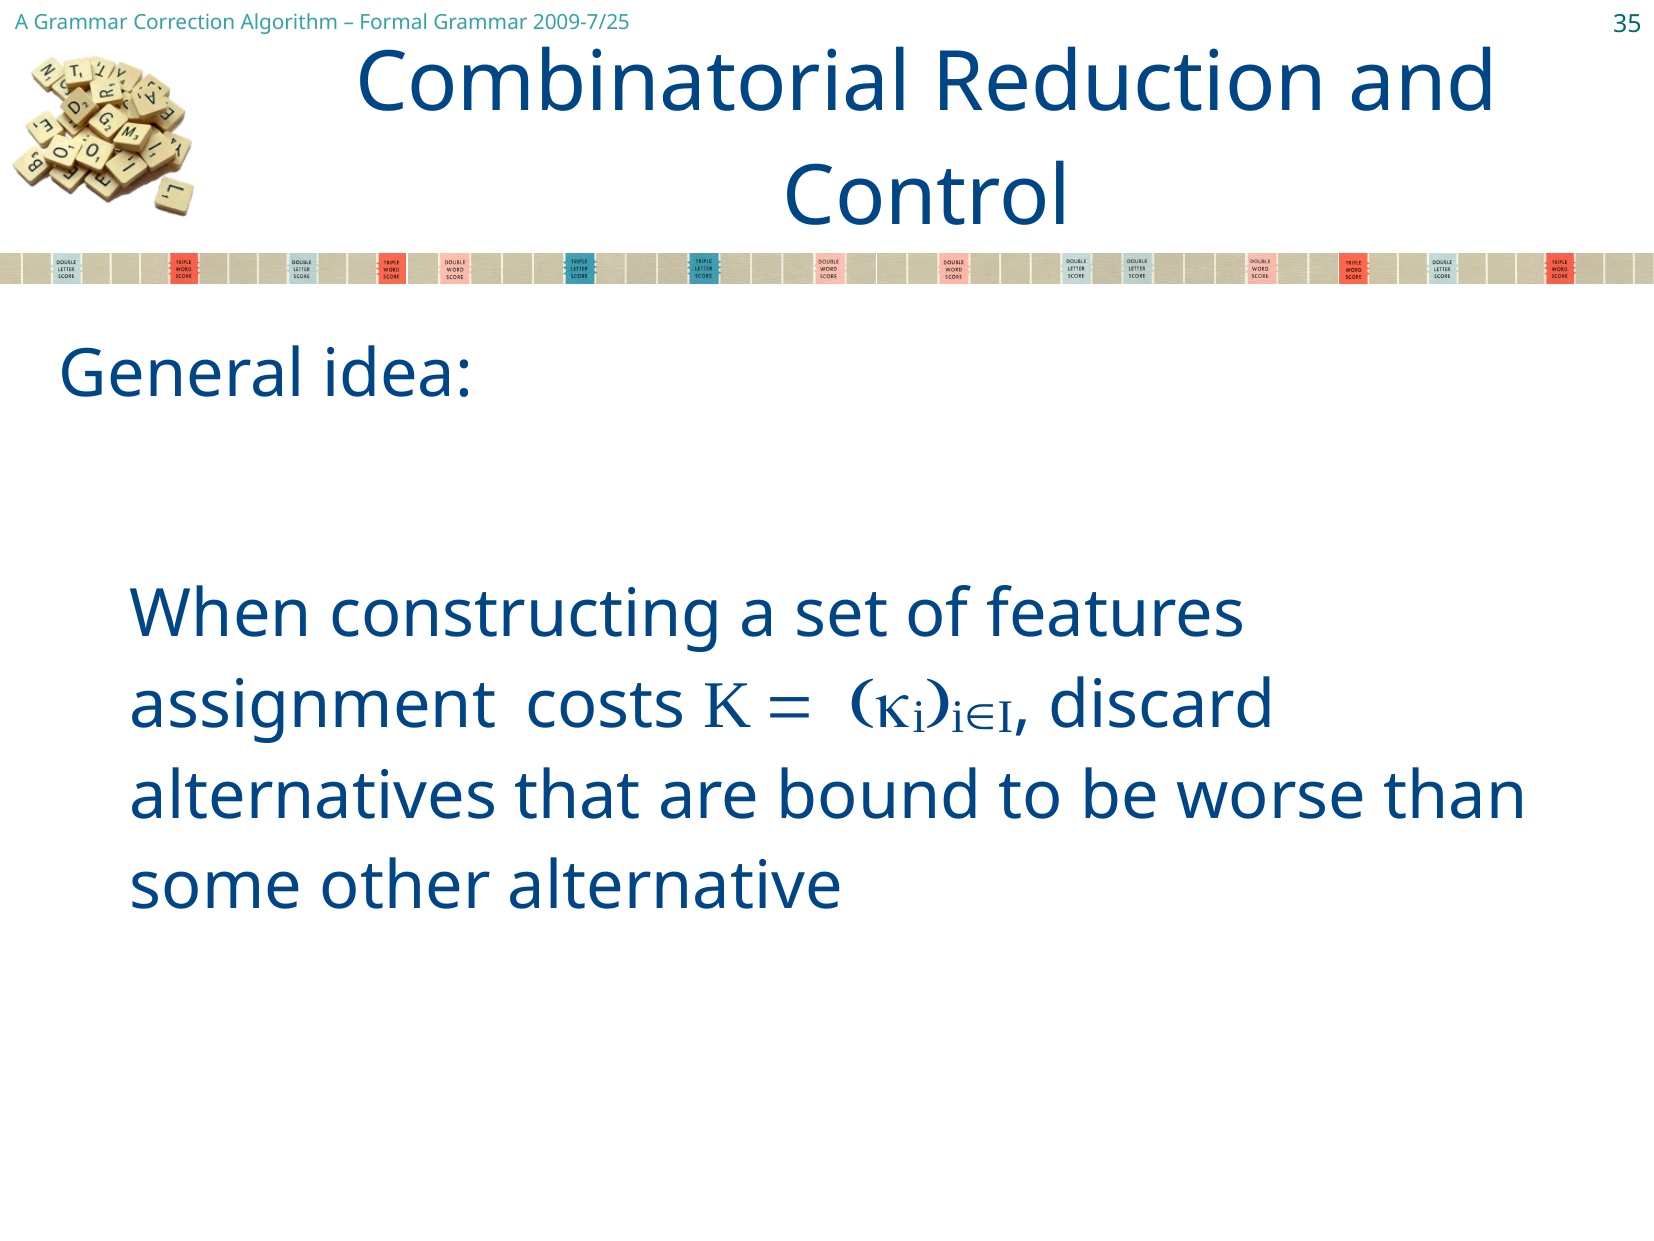

35
# Combinatorial Reduction and Control
General idea:
When constructing a set of features assignment costs K = (κi)i∈I, discard alternatives that are bound to be worse than some other alternative